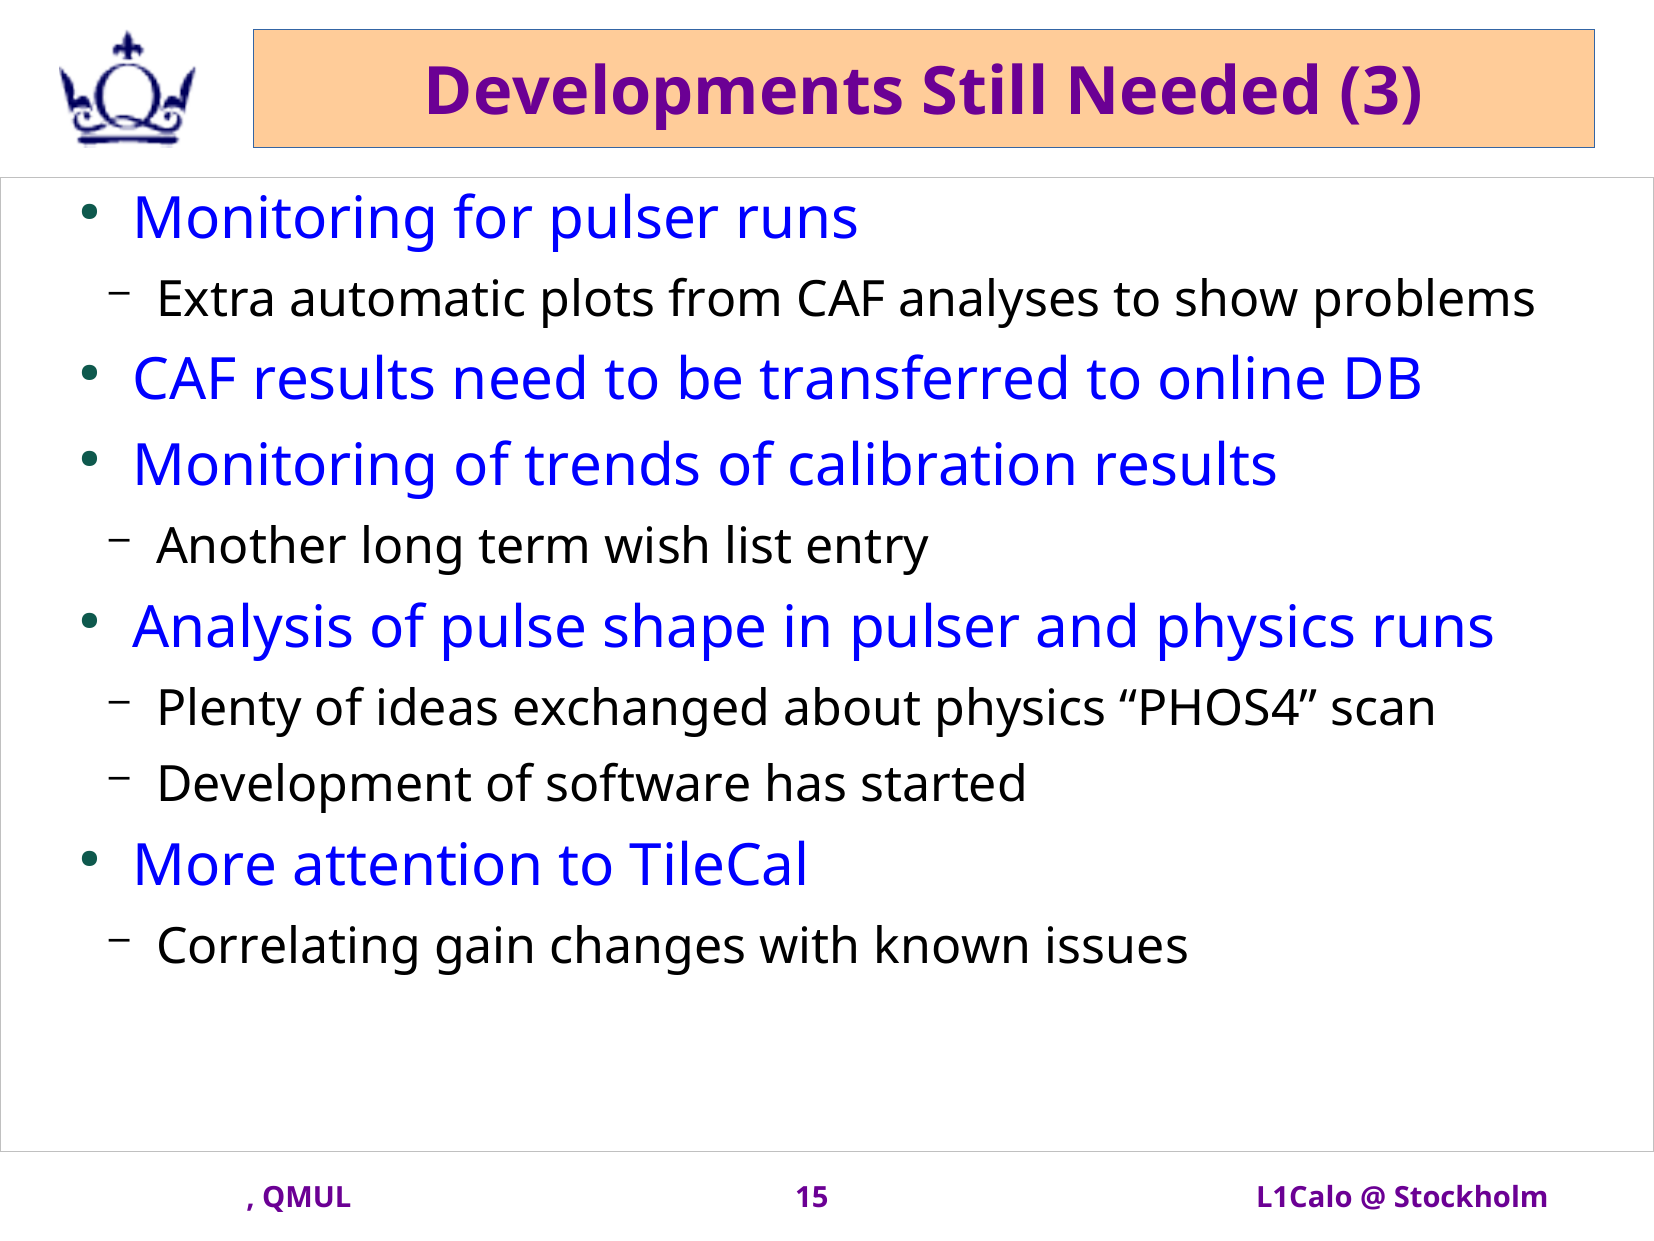

# Developments Still Needed (3)
Monitoring for pulser runs
Extra automatic plots from CAF analyses to show problems
CAF results need to be transferred to online DB
Monitoring of trends of calibration results
Another long term wish list entry
Analysis of pulse shape in pulser and physics runs
Plenty of ideas exchanged about physics “PHOS4” scan
Development of software has started
More attention to TileCal
Correlating gain changes with known issues